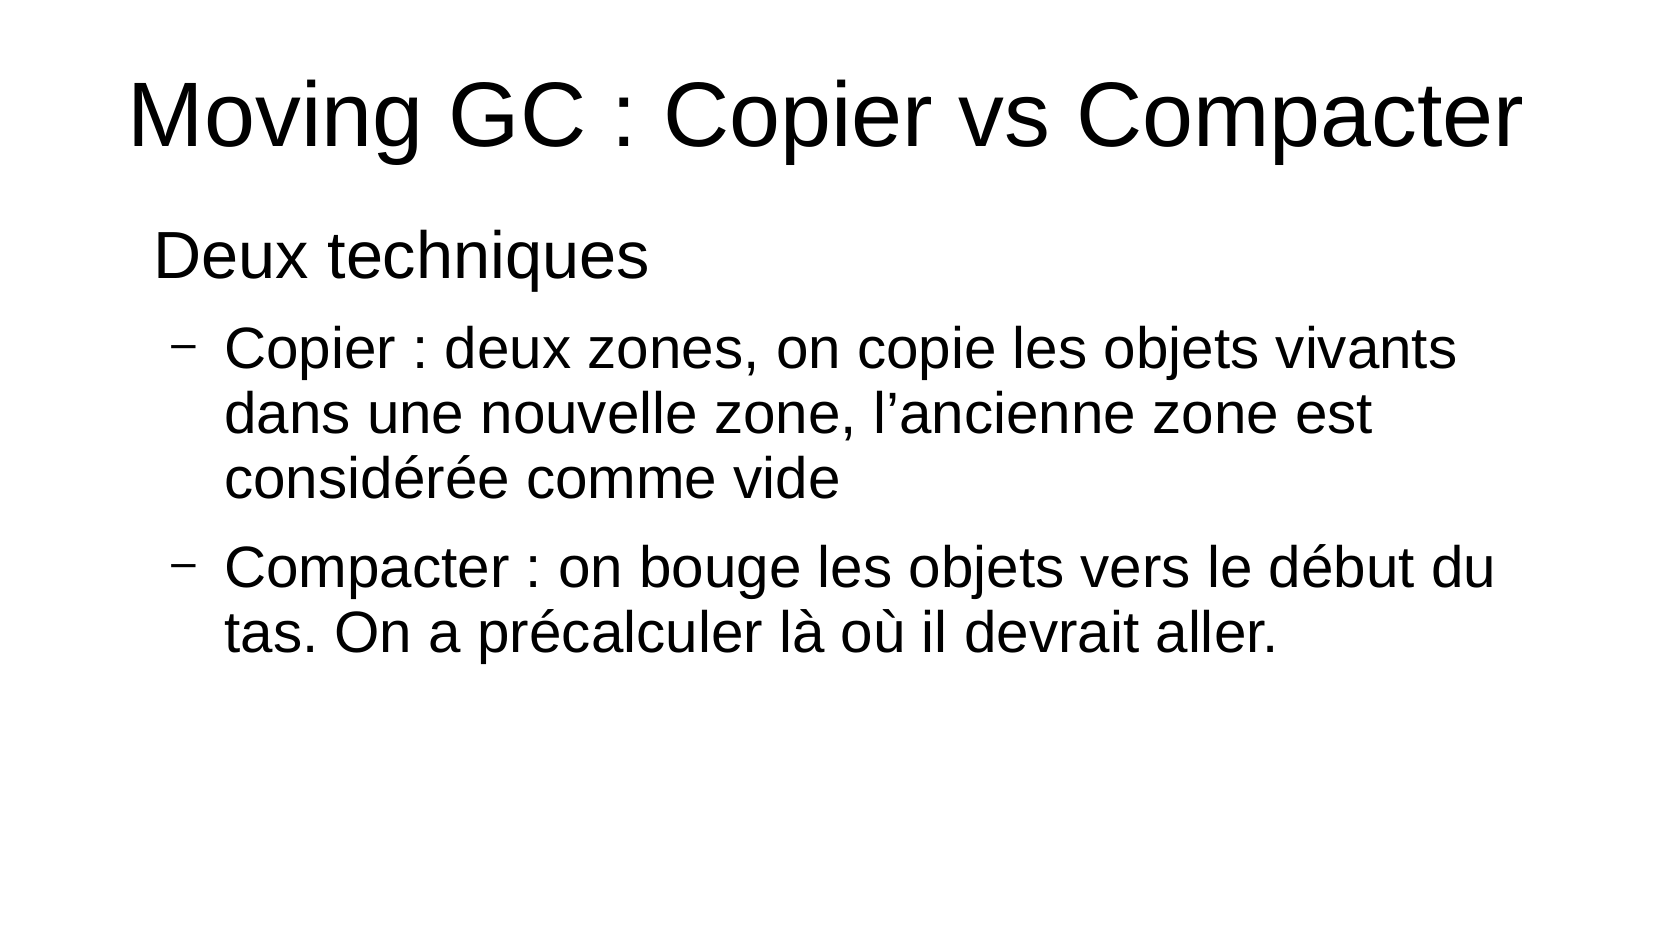

# Moving GC : Copier vs Compacter
Deux techniques
Copier : deux zones, on copie les objets vivants dans une nouvelle zone, l’ancienne zone est considérée comme vide
Compacter : on bouge les objets vers le début du tas. On a précalculer là où il devrait aller.